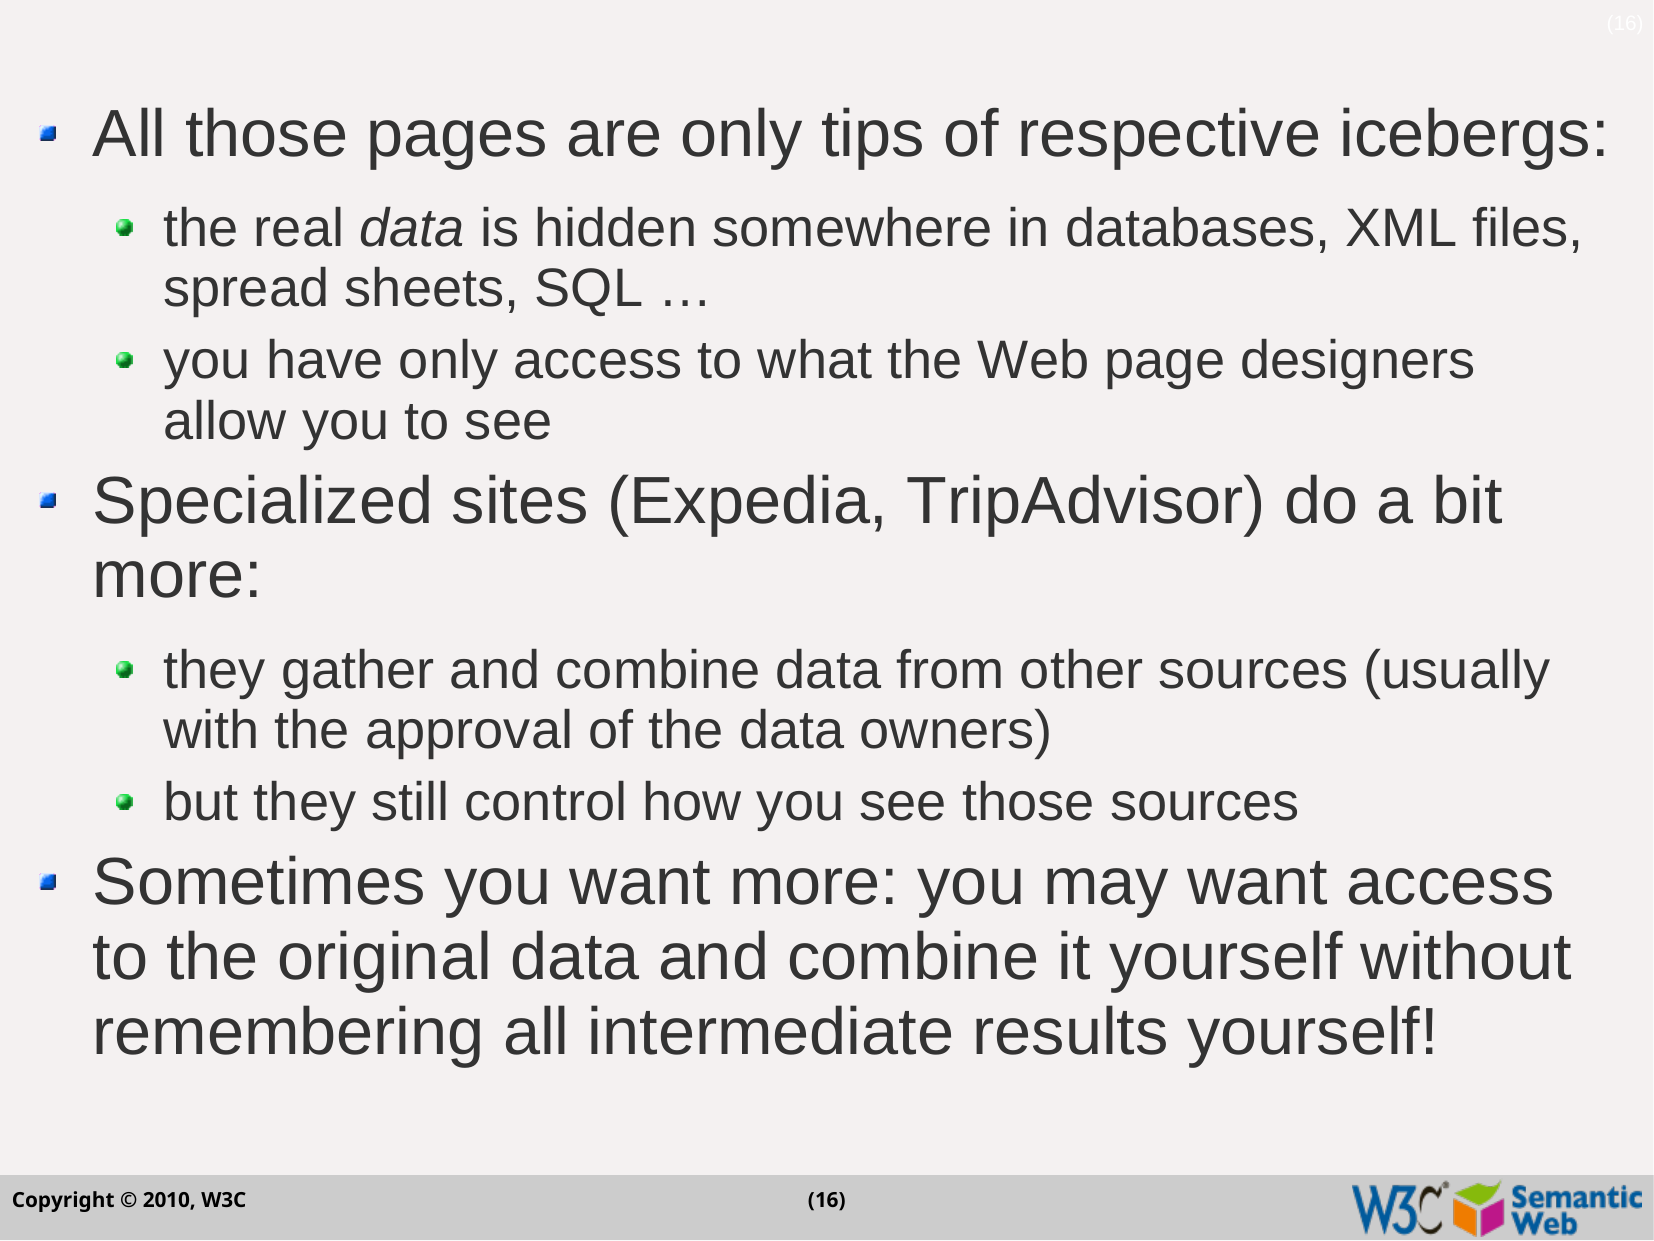

# All those pages are only tips of respective icebergs:
the real data is hidden somewhere in databases, XML files, spread sheets, SQL …
you have only access to what the Web page designers allow you to see
Specialized sites (Expedia, TripAdvisor) do a bit more:
they gather and combine data from other sources (usually with the approval of the data owners)
but they still control how you see those sources
Sometimes you want more: you may want access to the original data and combine it yourself without remembering all intermediate results yourself!